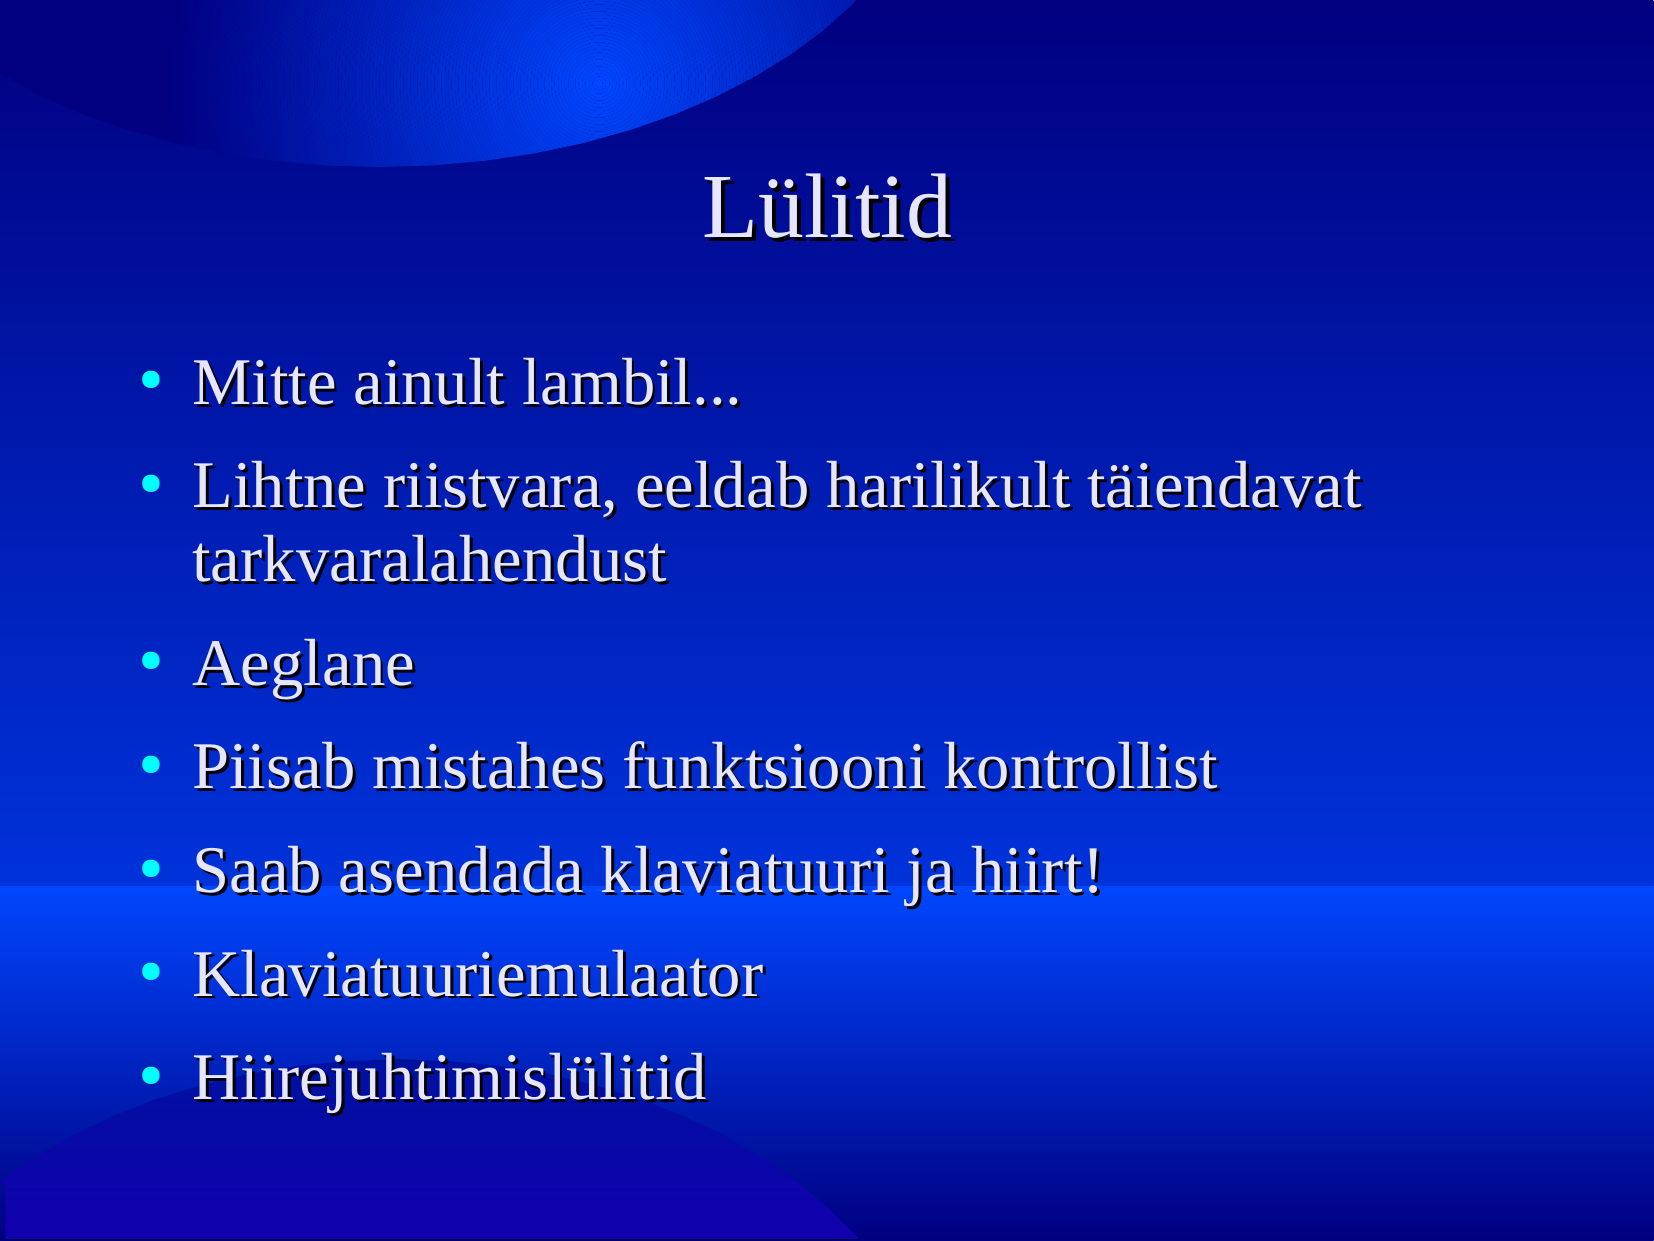

# Lülitid
Mitte ainult lambil...
Lihtne riistvara, eeldab harilikult täiendavat tarkvaralahendust
Aeglane
Piisab mistahes funktsiooni kontrollist
Saab asendada klaviatuuri ja hiirt!
Klaviatuuriemulaator
Hiirejuhtimislülitid